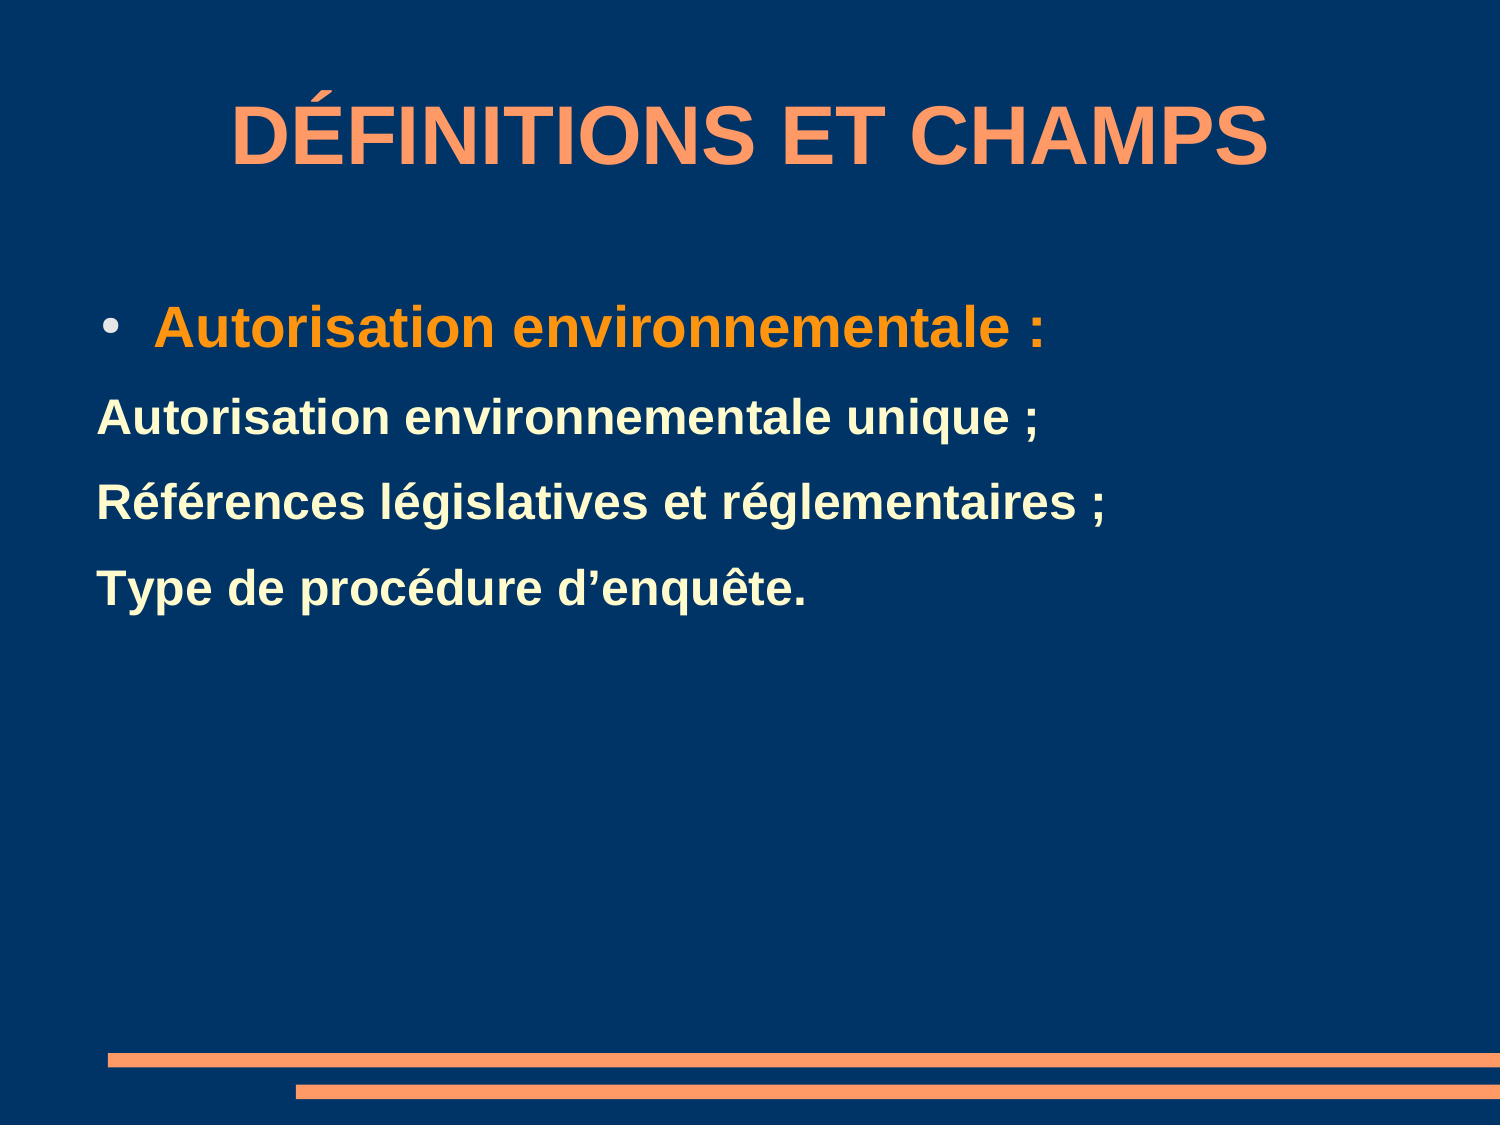

# DÉFINITIONS ET CHAMPS
Autorisation environnementale :
 Autorisation environnementale unique ;
 Références législatives et réglementaires ;
 Type de procédure d’enquête.